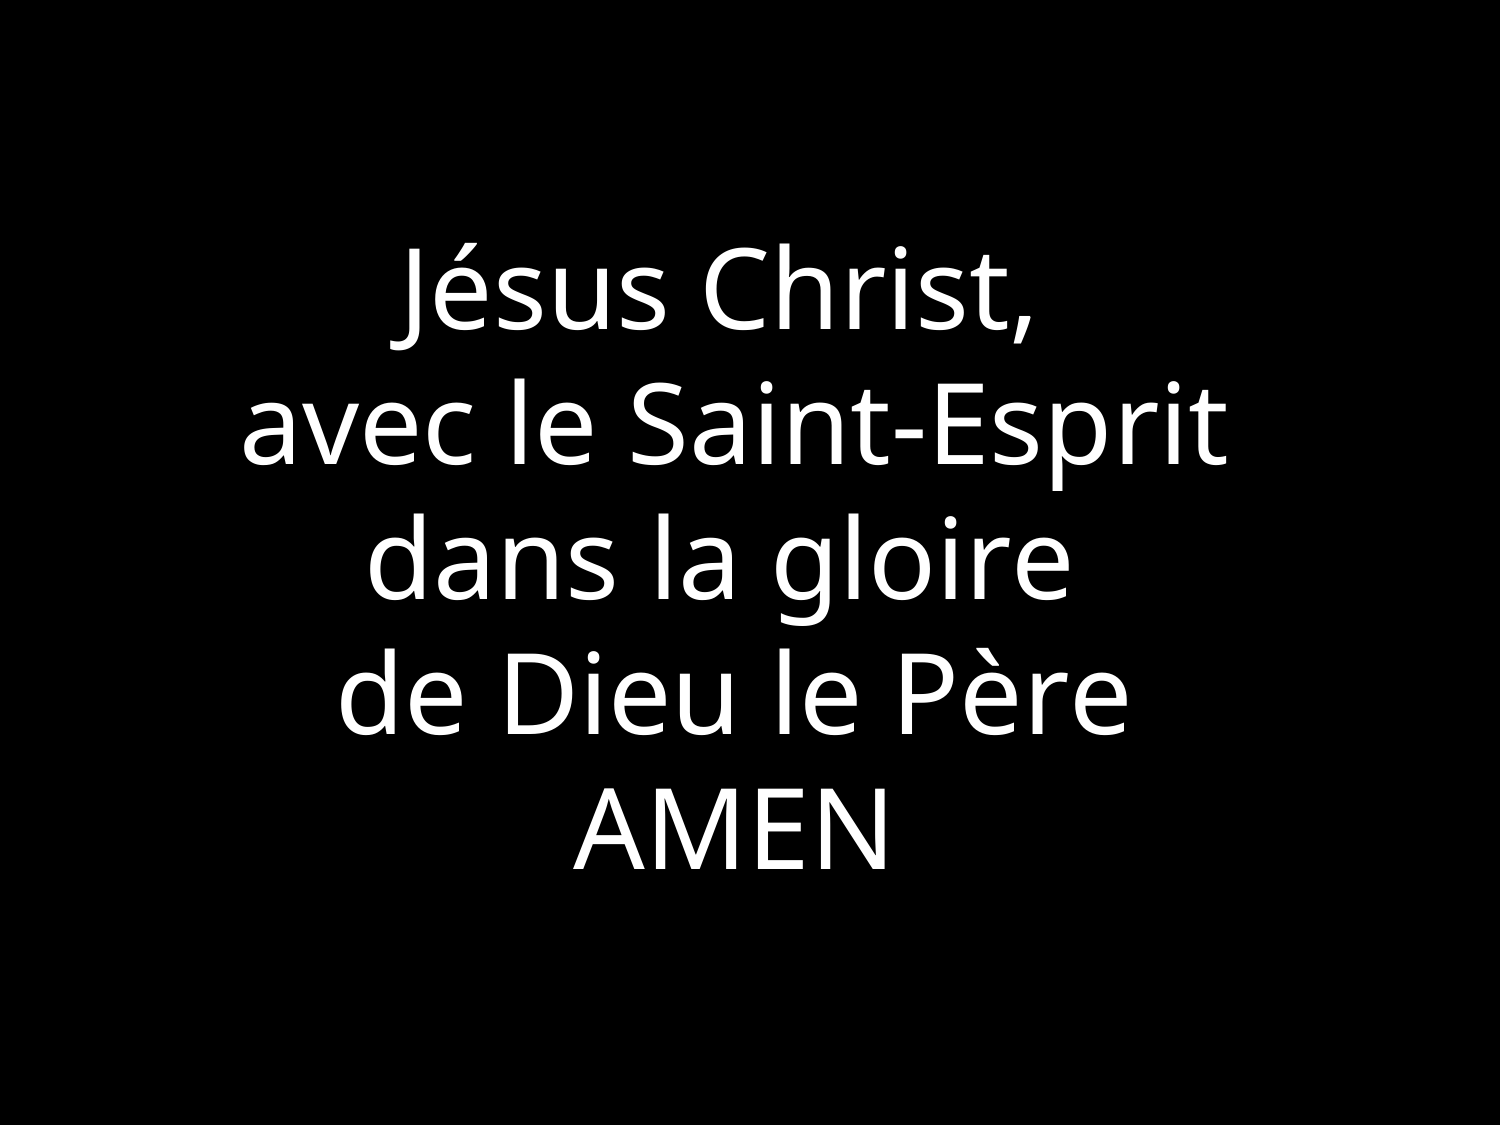

# Jésus Christ, avec le Saint-Esprit dans la gloire de Dieu le Père AMEN